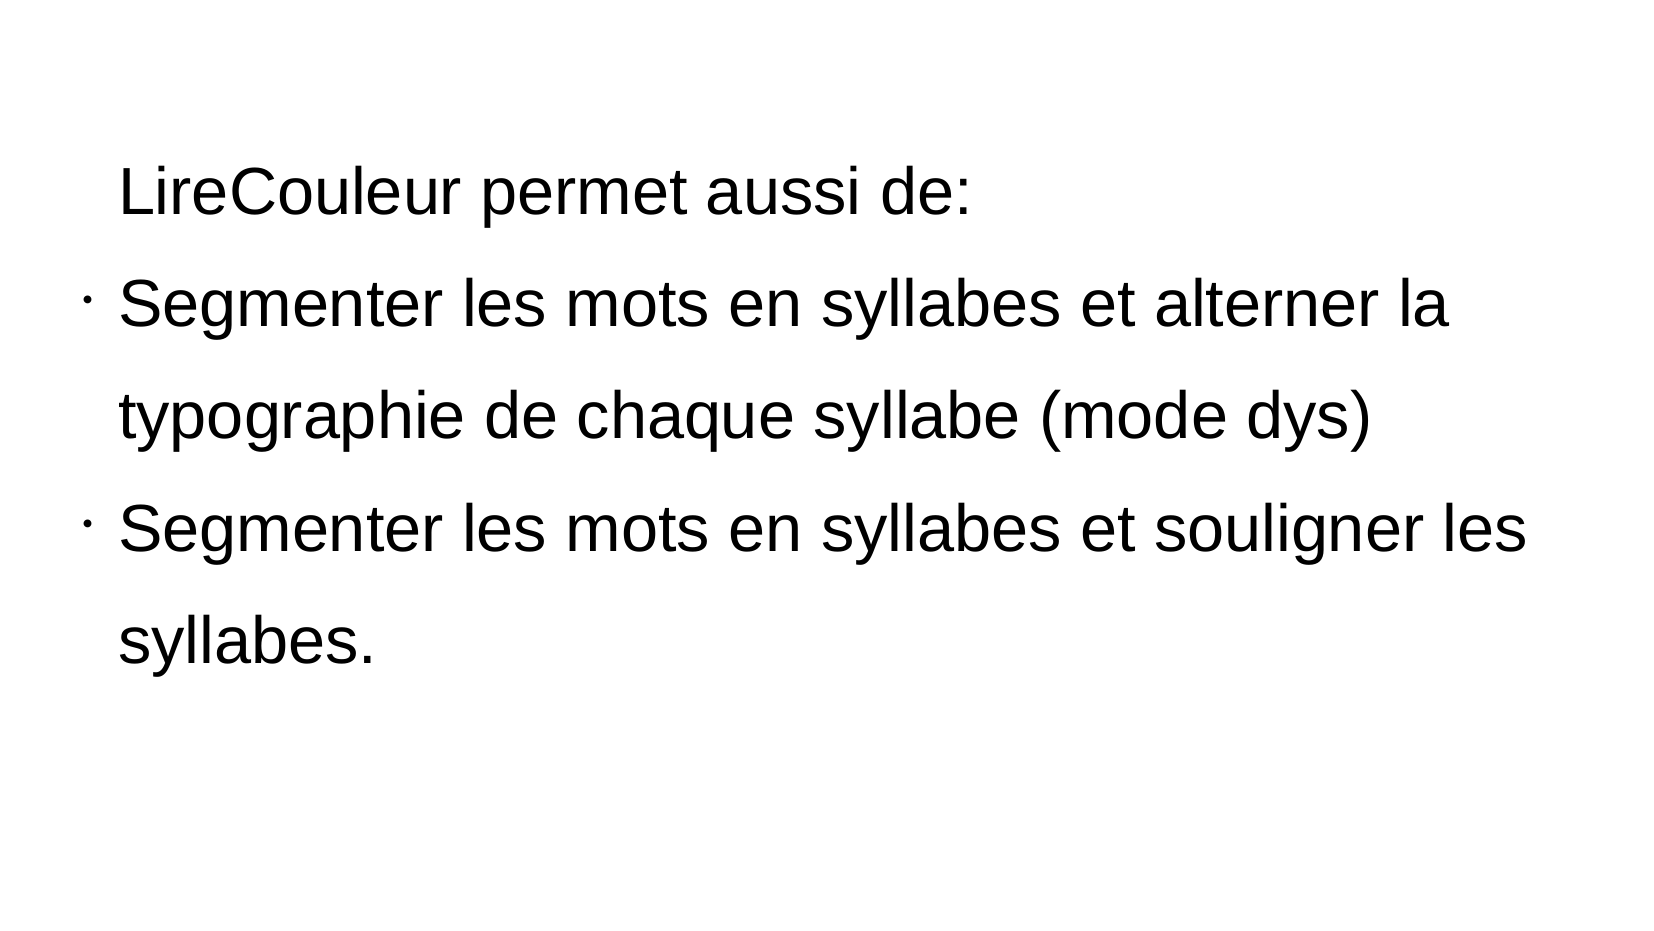

# LireCouleur permet aussi de:
Segmenter les mots en syllabes et alterner la typographie de chaque syllabe (mode dys)
Segmenter les mots en syllabes et souligner les syllabes.